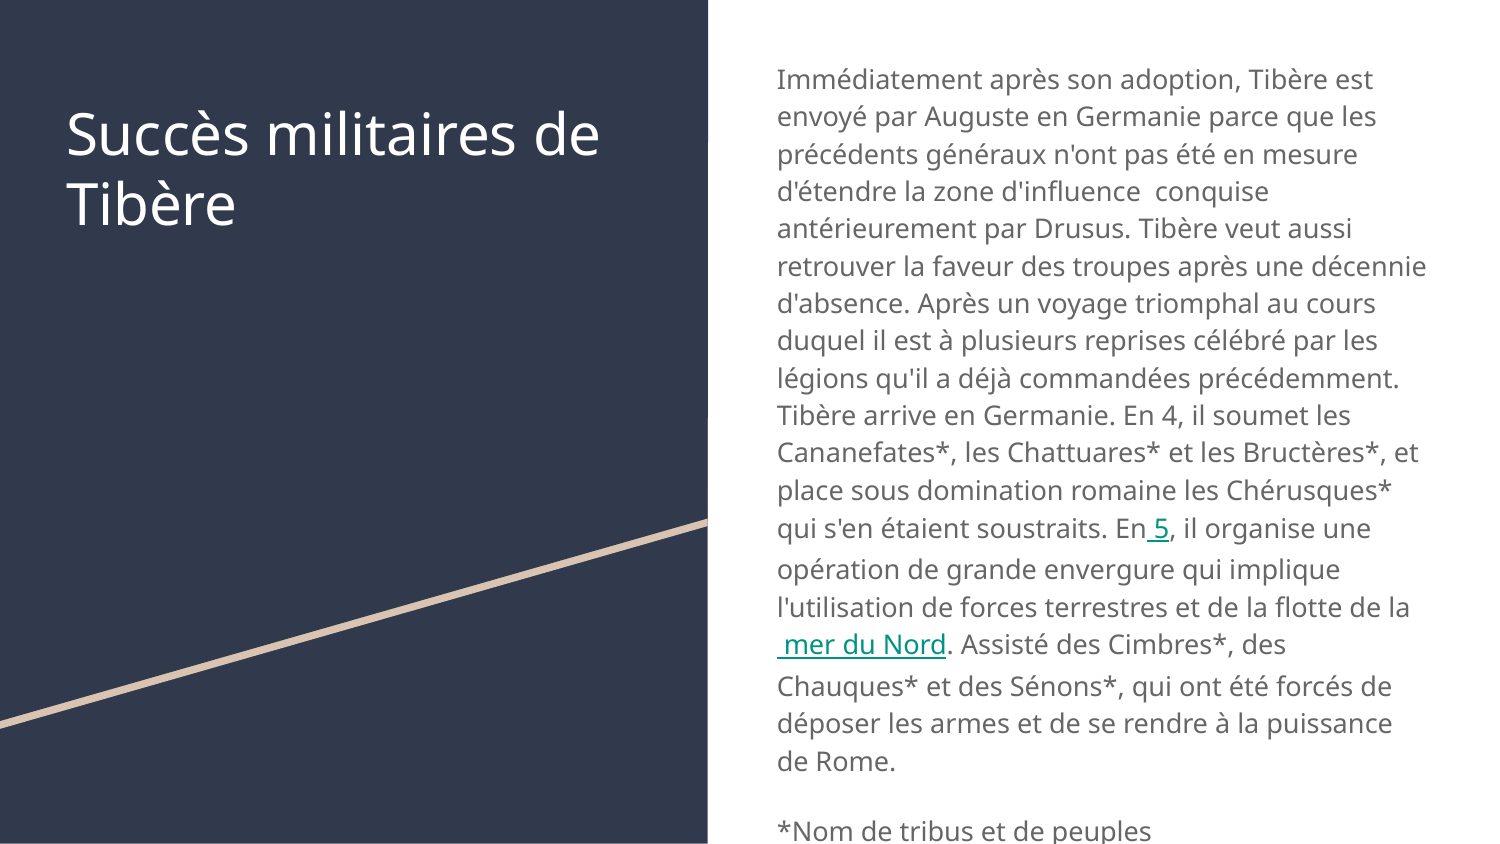

Immédiatement après son adoption, Tibère est envoyé par Auguste en Germanie parce que les précédents généraux n'ont pas été en mesure d'étendre la zone d'influence conquise antérieurement par Drusus. Tibère veut aussi retrouver la faveur des troupes après une décennie d'absence. Après un voyage triomphal au cours duquel il est à plusieurs reprises célébré par les légions qu'il a déjà commandées précédemment. Tibère arrive en Germanie. En 4, il soumet les Cananefates*, les Chattuares* et les Bructères*, et place sous domination romaine les Chérusques* qui s'en étaient soustraits. En 5, il organise une opération de grande envergure qui implique l'utilisation de forces terrestres et de la flotte de la mer du Nord. Assisté des Cimbres*, des Chauques* et des Sénons*, qui ont été forcés de déposer les armes et de se rendre à la puissance de Rome.
*Nom de tribus et de peuples
# Succès militaires de Tibère